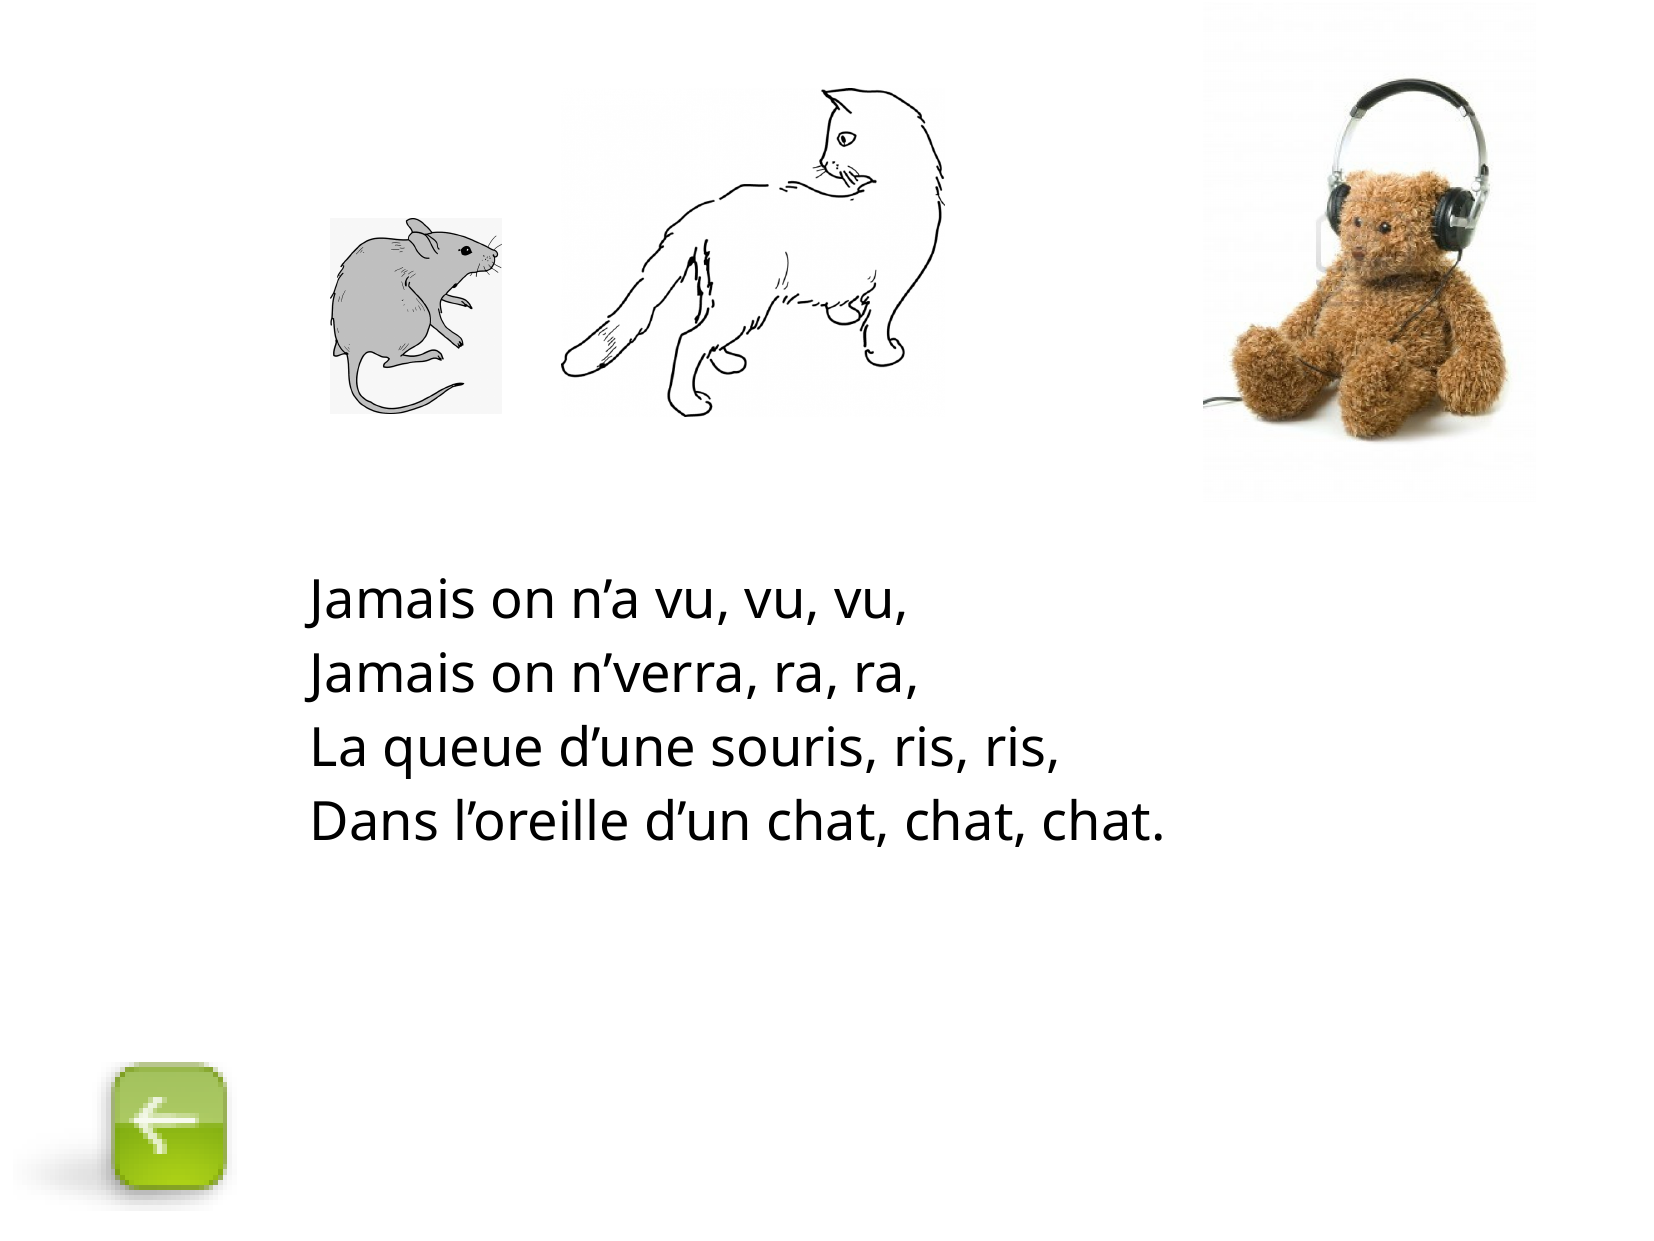

Jamais on n’a vu, vu, vu,
Jamais on n’verra, ra, ra,
La queue d’une souris, ris, ris,
Dans l’oreille d’un chat, chat, chat.